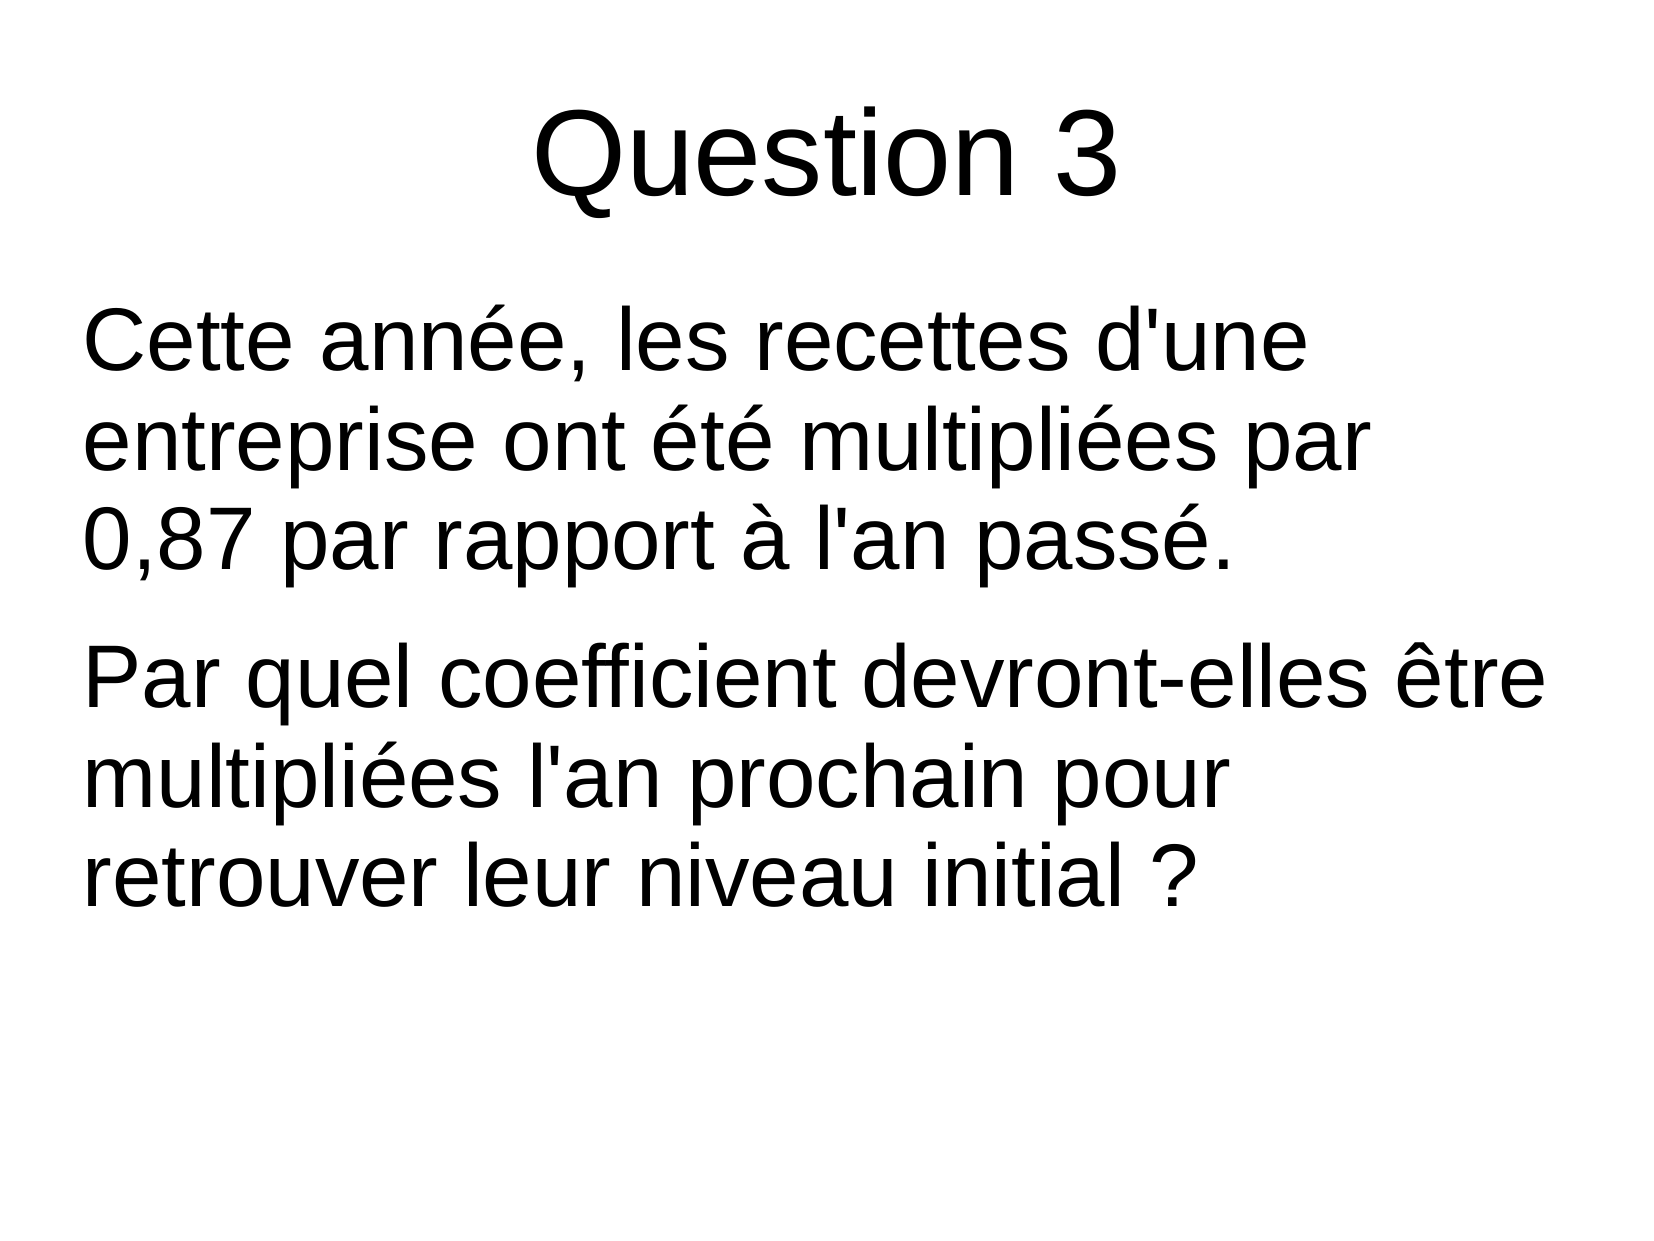

# Question 3
Cette année, les recettes d'une entreprise ont été multipliées par 0,87 par rapport à l'an passé.
Par quel coefficient devront-elles être multipliées l'an prochain pour retrouver leur niveau initial ?